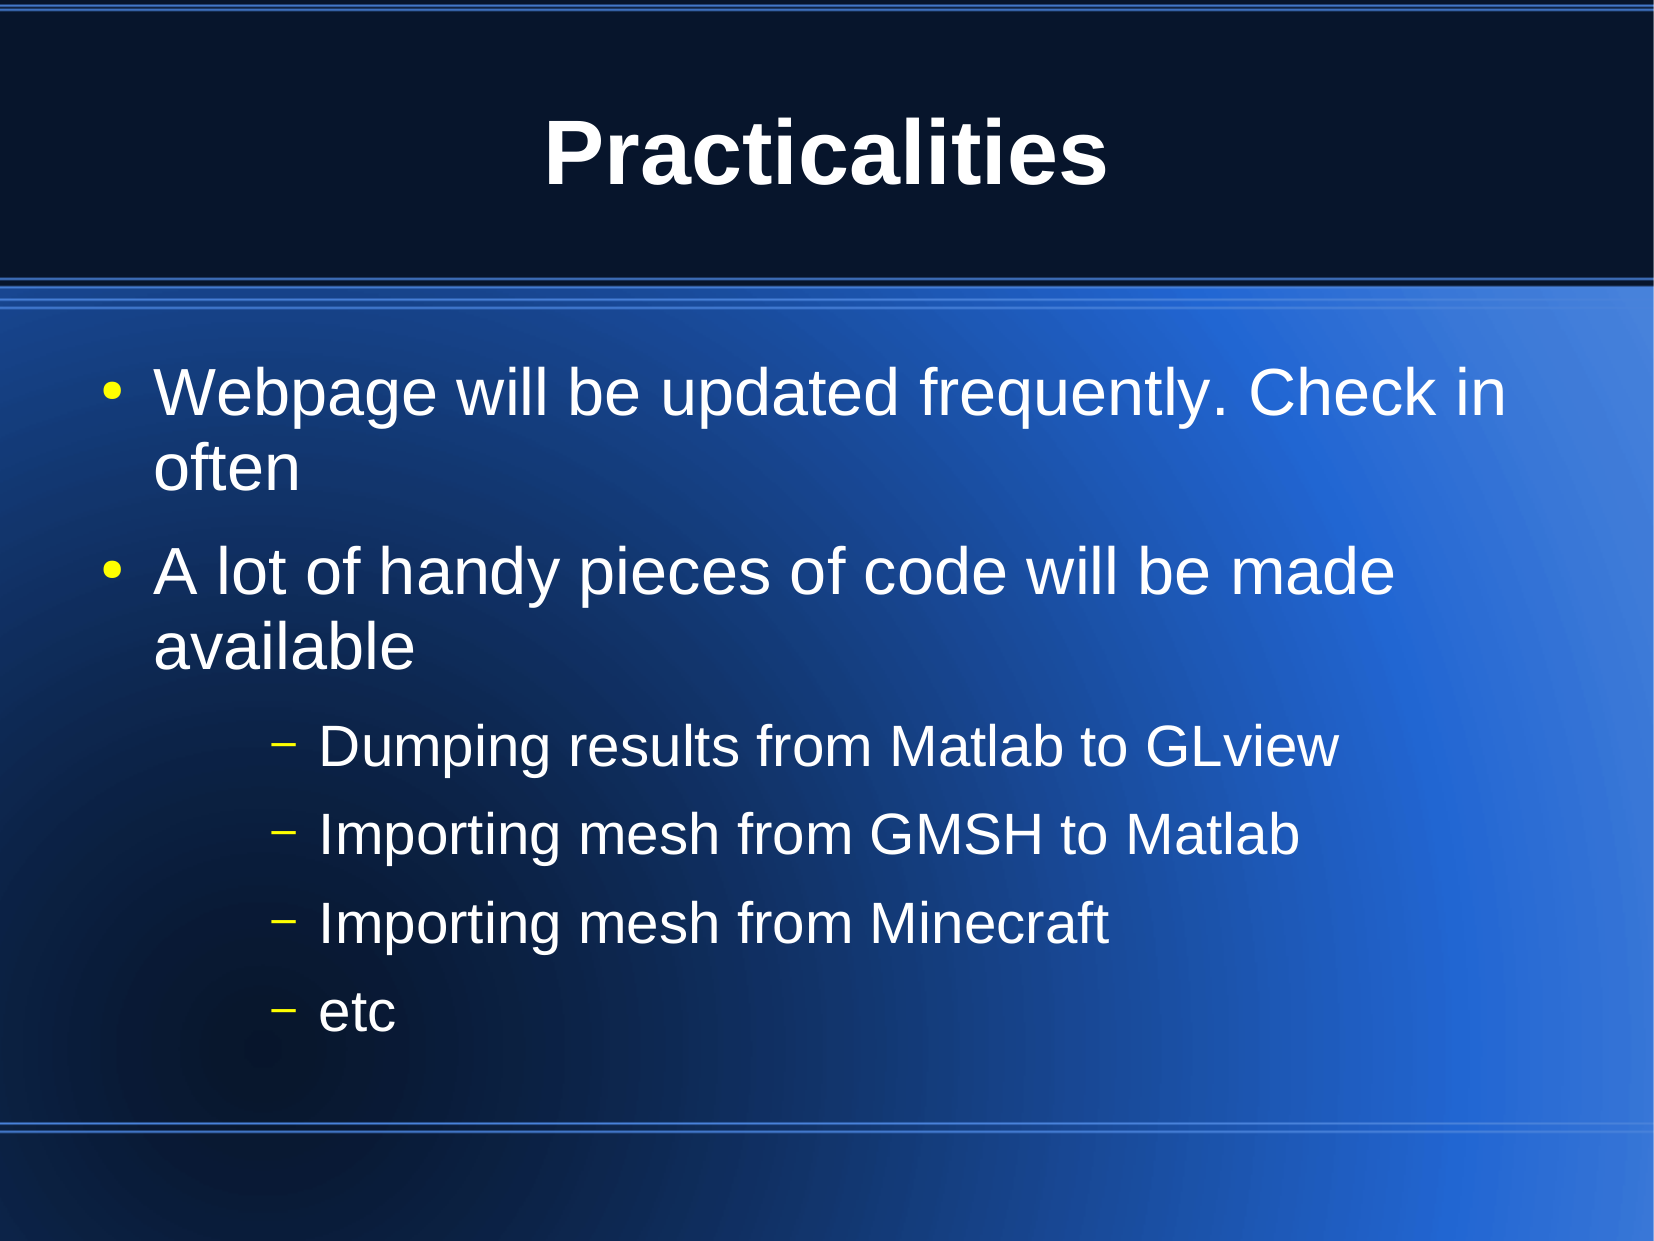

# Practicalities
Webpage will be updated frequently. Check in often
A lot of handy pieces of code will be made available
Dumping results from Matlab to GLview
Importing mesh from GMSH to Matlab
Importing mesh from Minecraft
etc